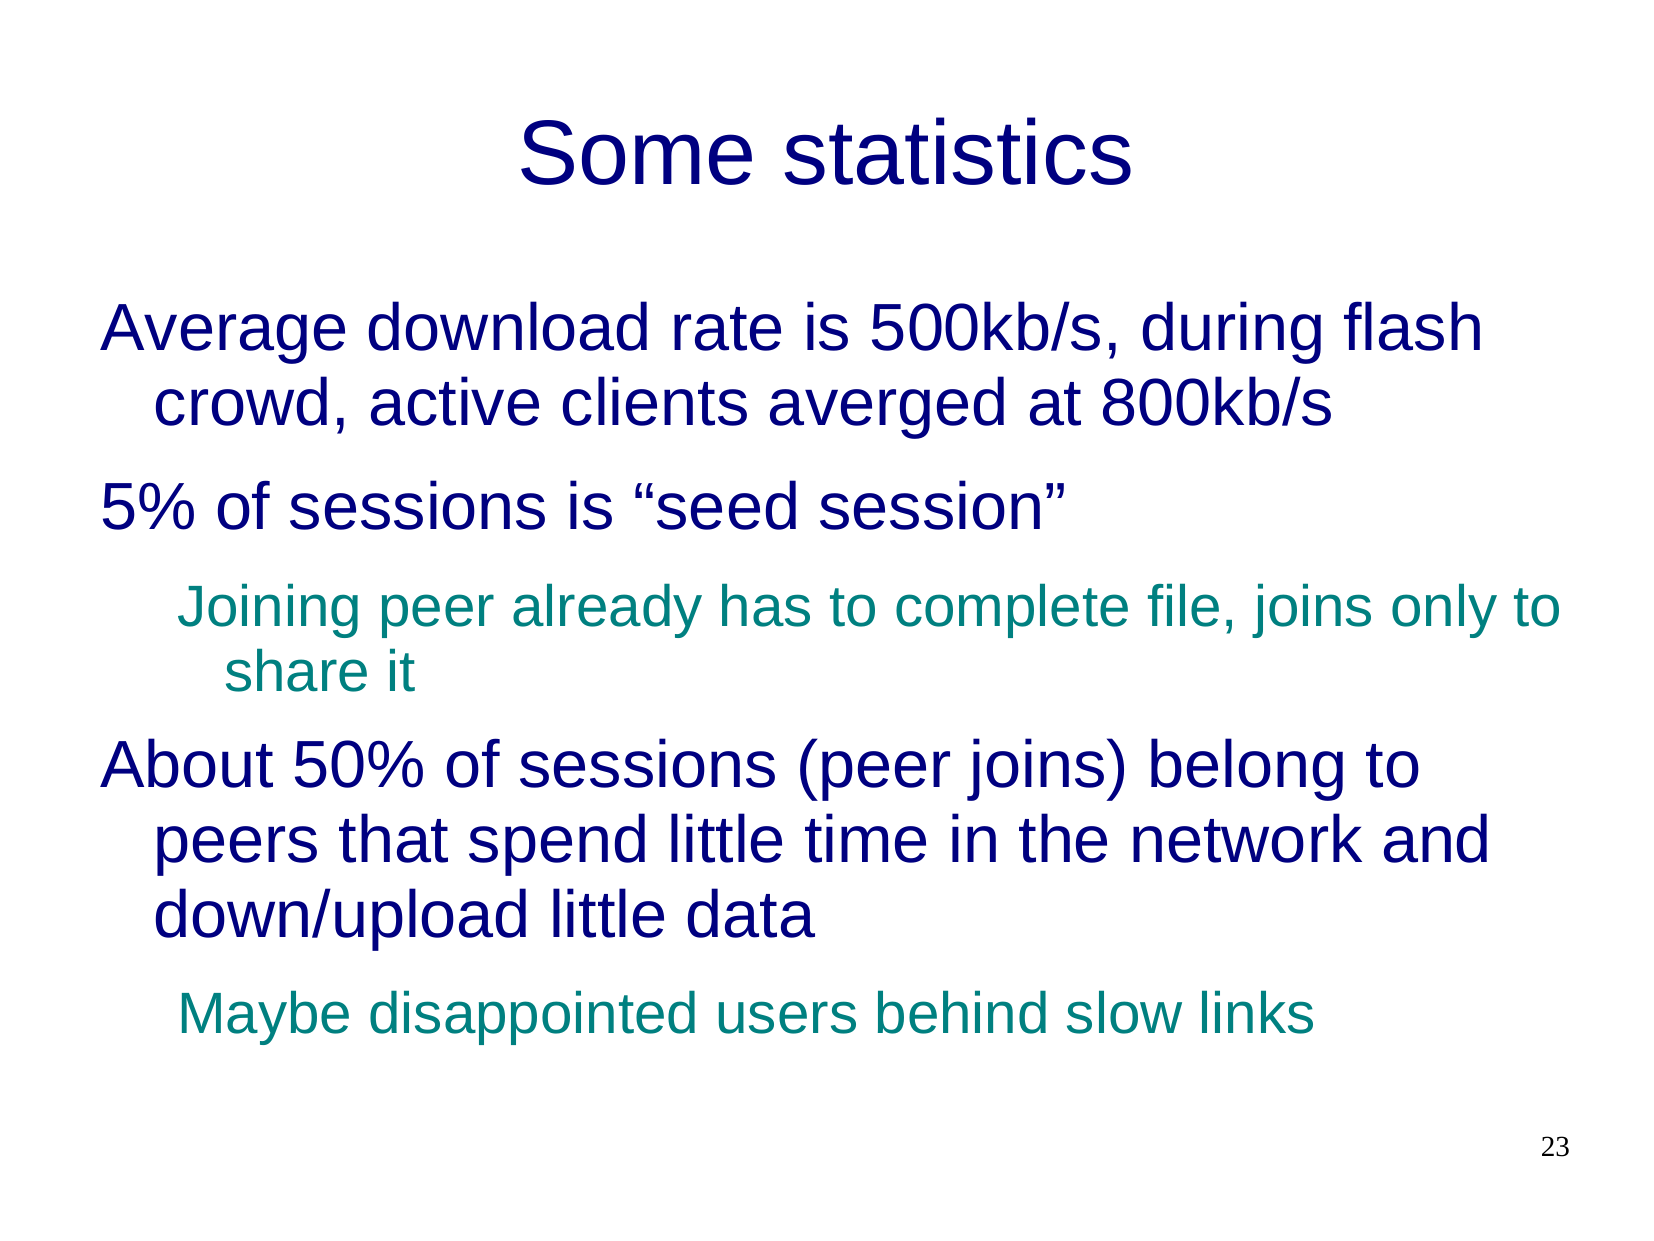

# Some statistics
Average download rate is 500kb/s, during flash crowd, active clients averged at 800kb/s
5% of sessions is “seed session”
Joining peer already has to complete file, joins only to share it
About 50% of sessions (peer joins) belong to peers that spend little time in the network and down/upload little data
Maybe disappointed users behind slow links
23